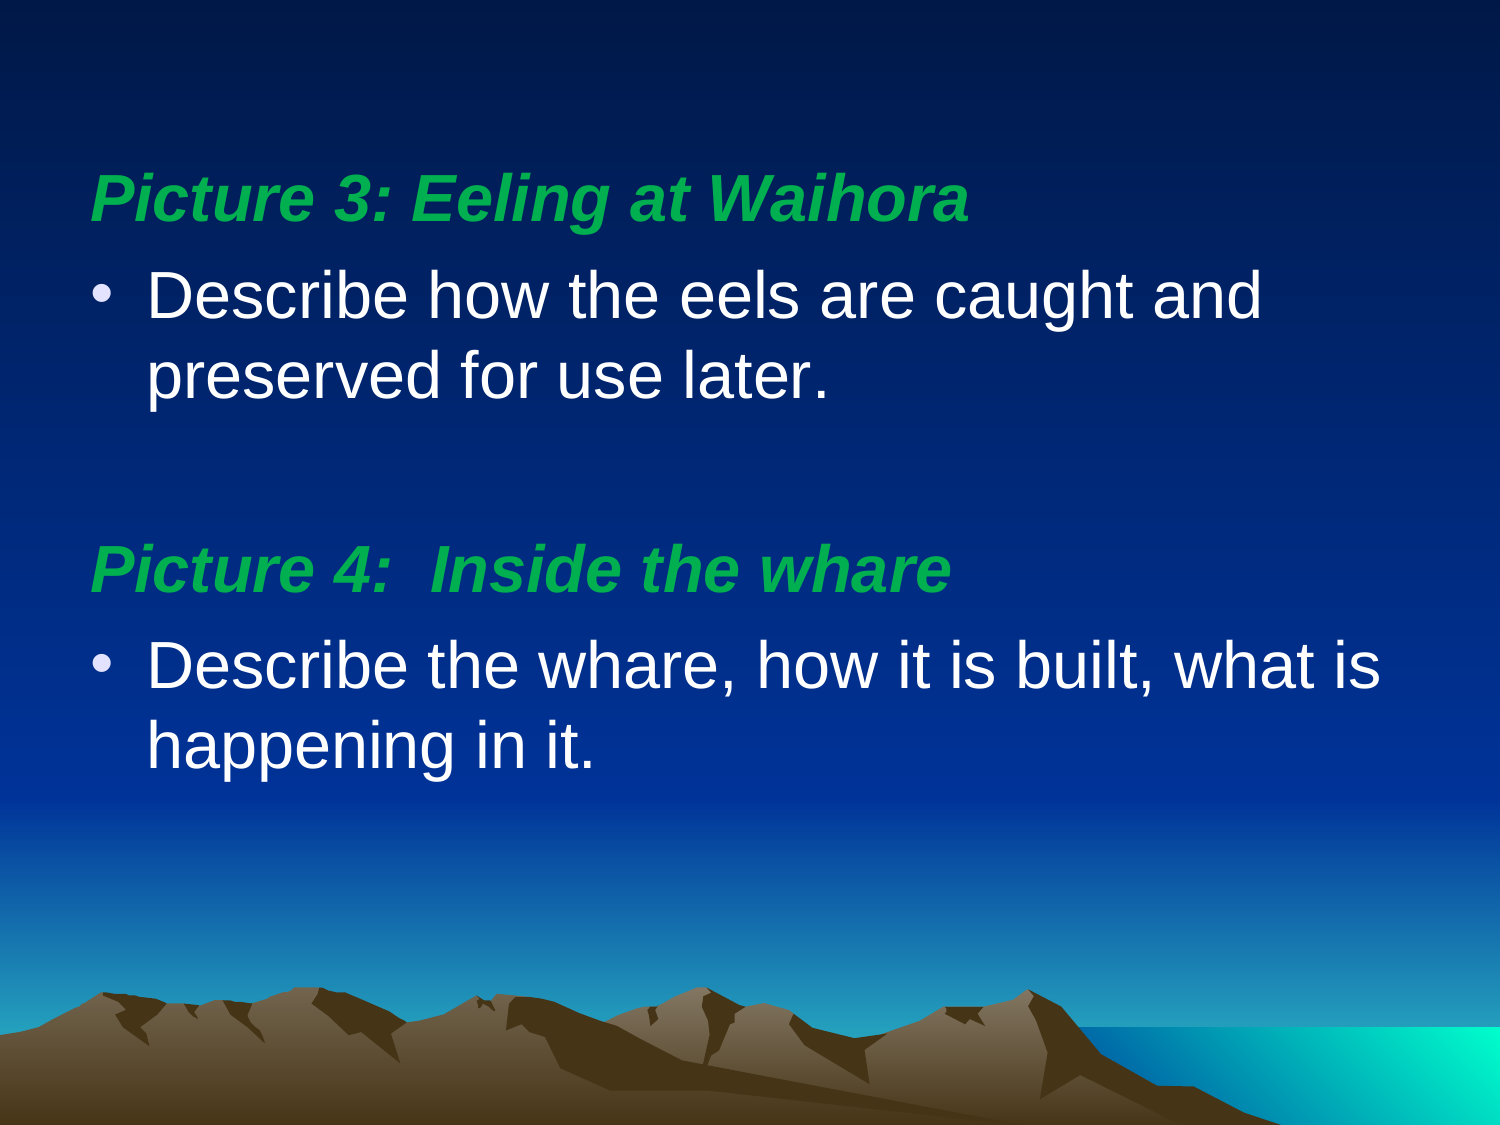

# Picture 3: Eeling at Waihora
Describe how the eels are caught and preserved for use later.
Picture 4: Inside the whare
Describe the whare, how it is built, what is happening in it.